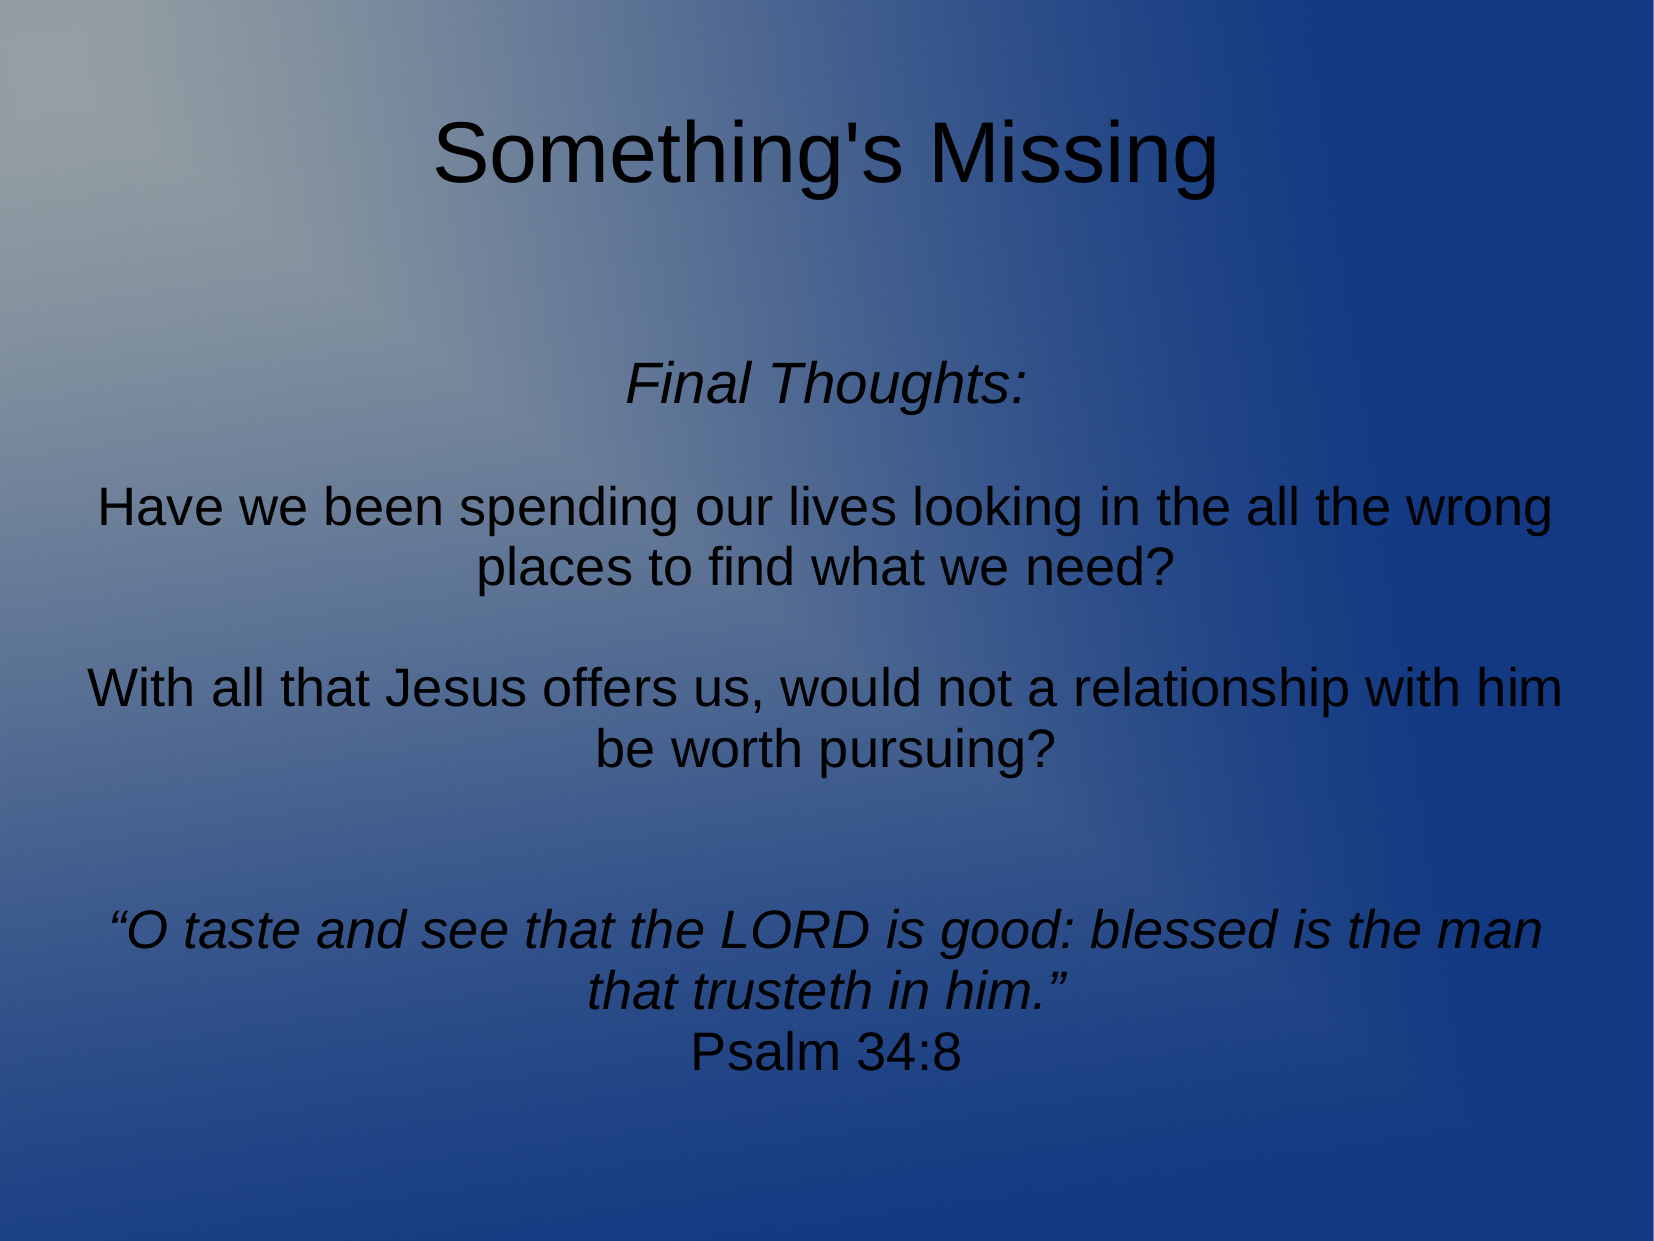

# Something's Missing
Final Thoughts:
Have we been spending our lives looking in the all the wrong places to find what we need?
With all that Jesus offers us, would not a relationship with him be worth pursuing?
“O taste and see that the LORD is good: blessed is the man that trusteth in him.”
Psalm 34:8